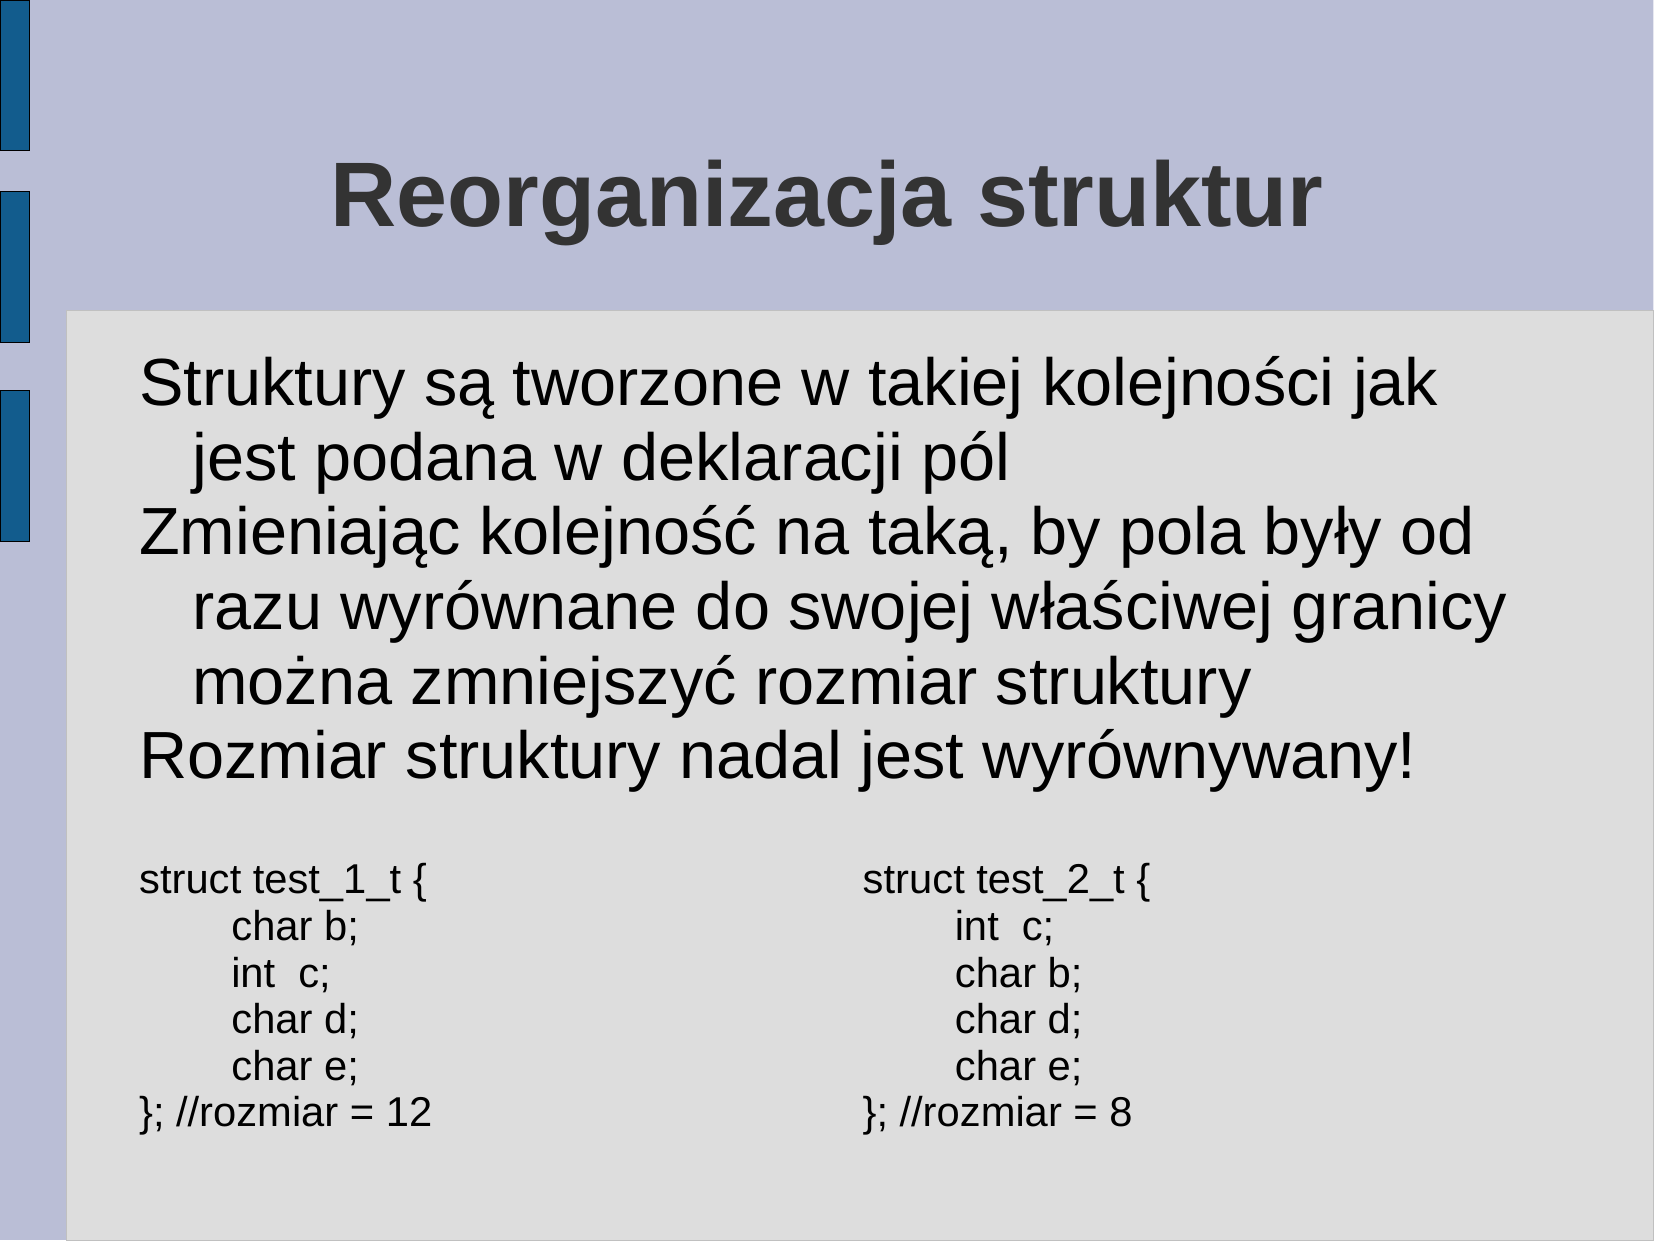

# Reorganizacja struktur
Struktury są tworzone w takiej kolejności jak jest podana w deklaracji pól
Zmieniając kolejność na taką, by pola były od razu wyrównane do swojej właściwej granicy można zmniejszyć rozmiar struktury
Rozmiar struktury nadal jest wyrównywany!
struct test_1_t {
 char b;
 int c;
 char d;
 char e;
}; //rozmiar = 12
struct test_2_t {
 int c;
 char b;
 char d;
 char e;
}; //rozmiar = 8